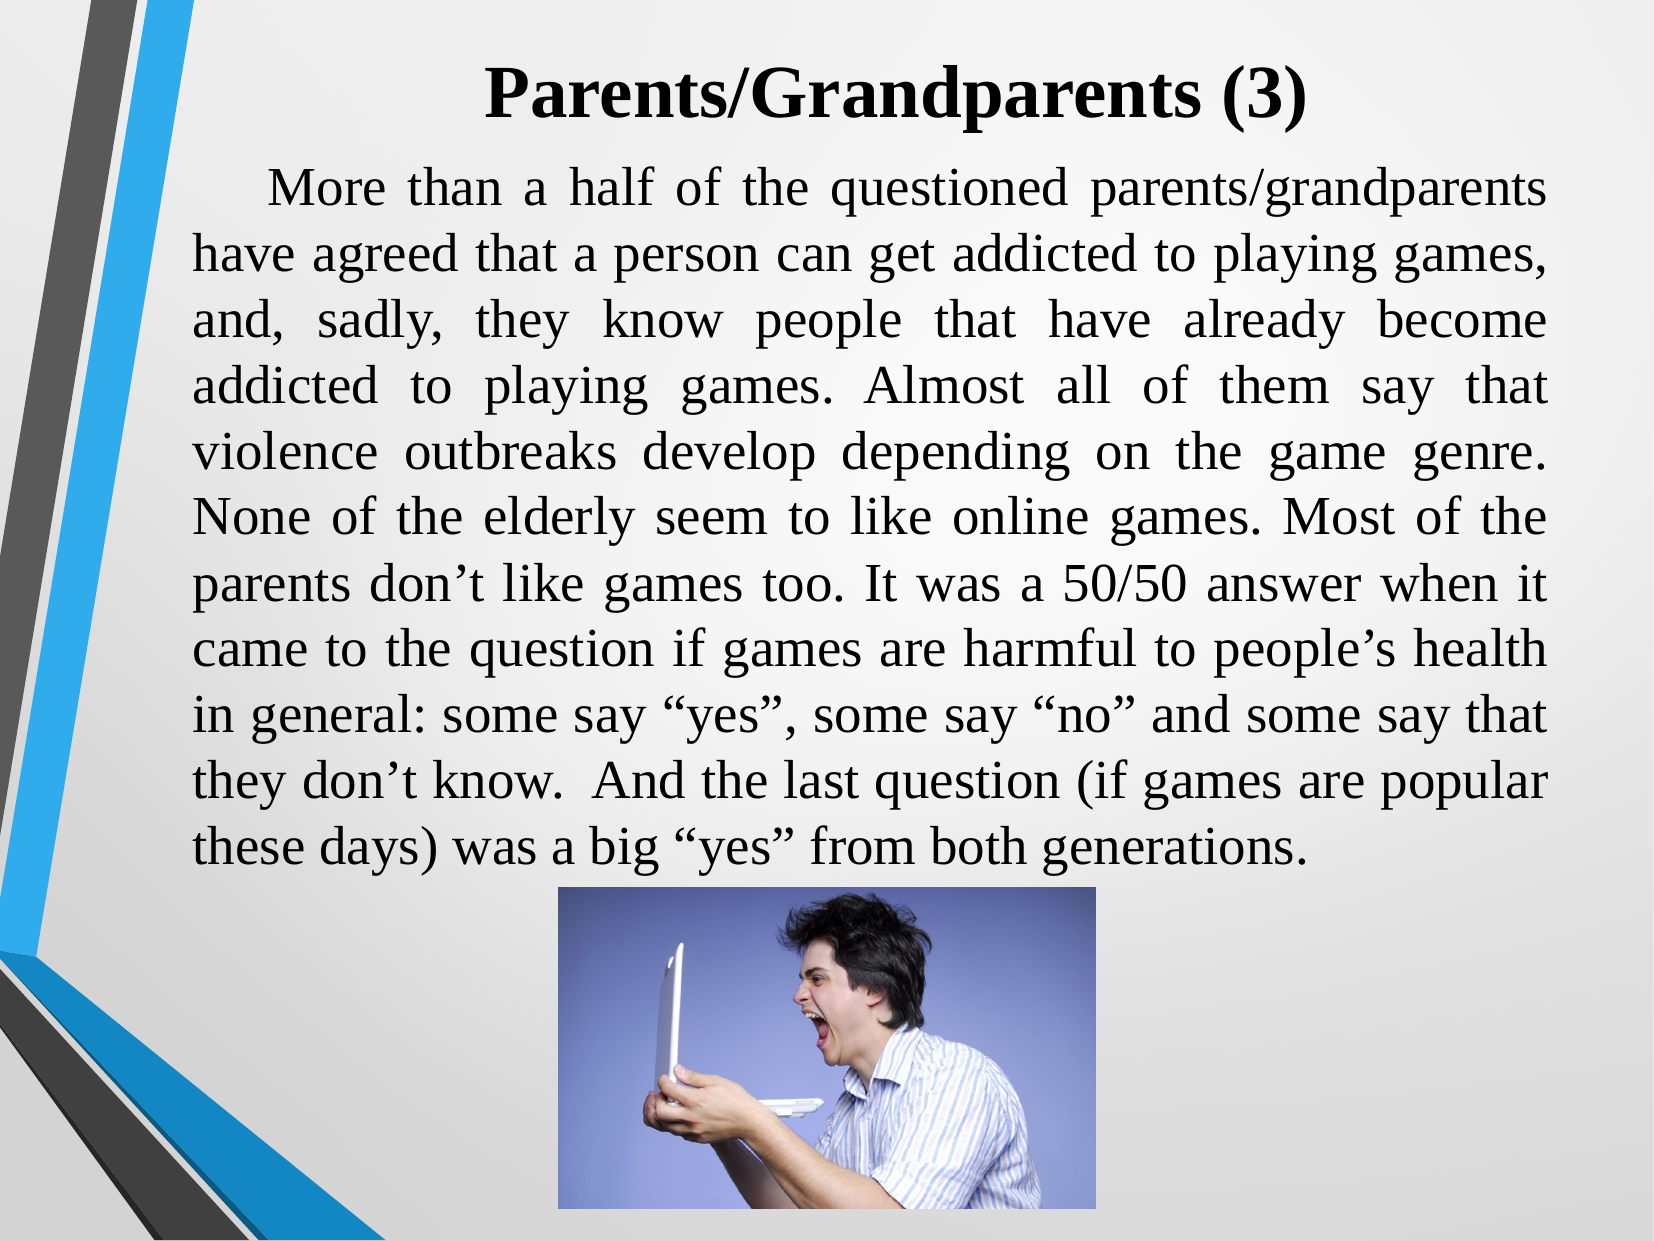

Parents/Grandparents (3)
# More than a half of the questioned parents/grandparents have agreed that a person can get addicted to playing games, and, sadly, they know people that have already become addicted to playing games. Almost all of them say that violence outbreaks develop depending on the game genre. None of the elderly seem to like online games. Most of the parents don’t like games too. It was a 50/50 answer when it came to the question if games are harmful to people’s health in general: some say “yes”, some say “no” and some say that they don’t know. And the last question (if games are popular these days) was a big “yes” from both generations.